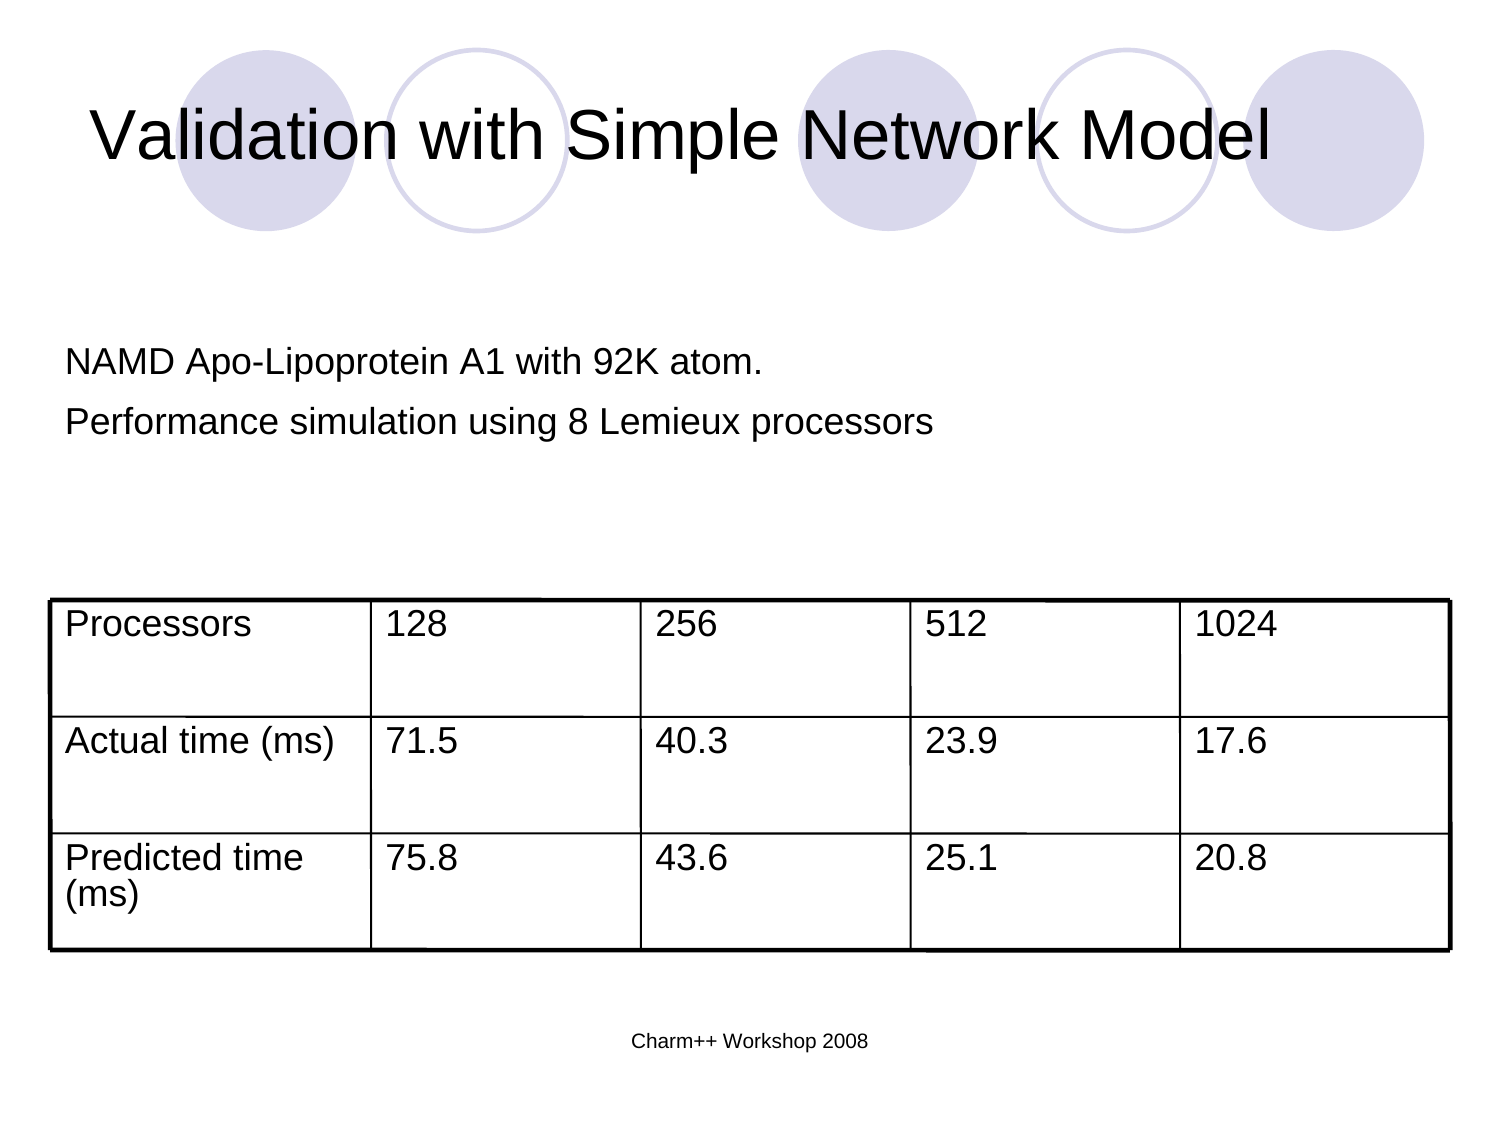

# Validation with Simple Network Model
NAMD Apo-Lipoprotein A1 with 92K atom.
Performance simulation using 8 Lemieux processors
Processors
128
256
512
1024
Actual time (ms)
71.5
40.3
23.9
17.6
Predicted time (ms)
75.8
43.6
25.1
20.8
Charm++ Workshop 2008